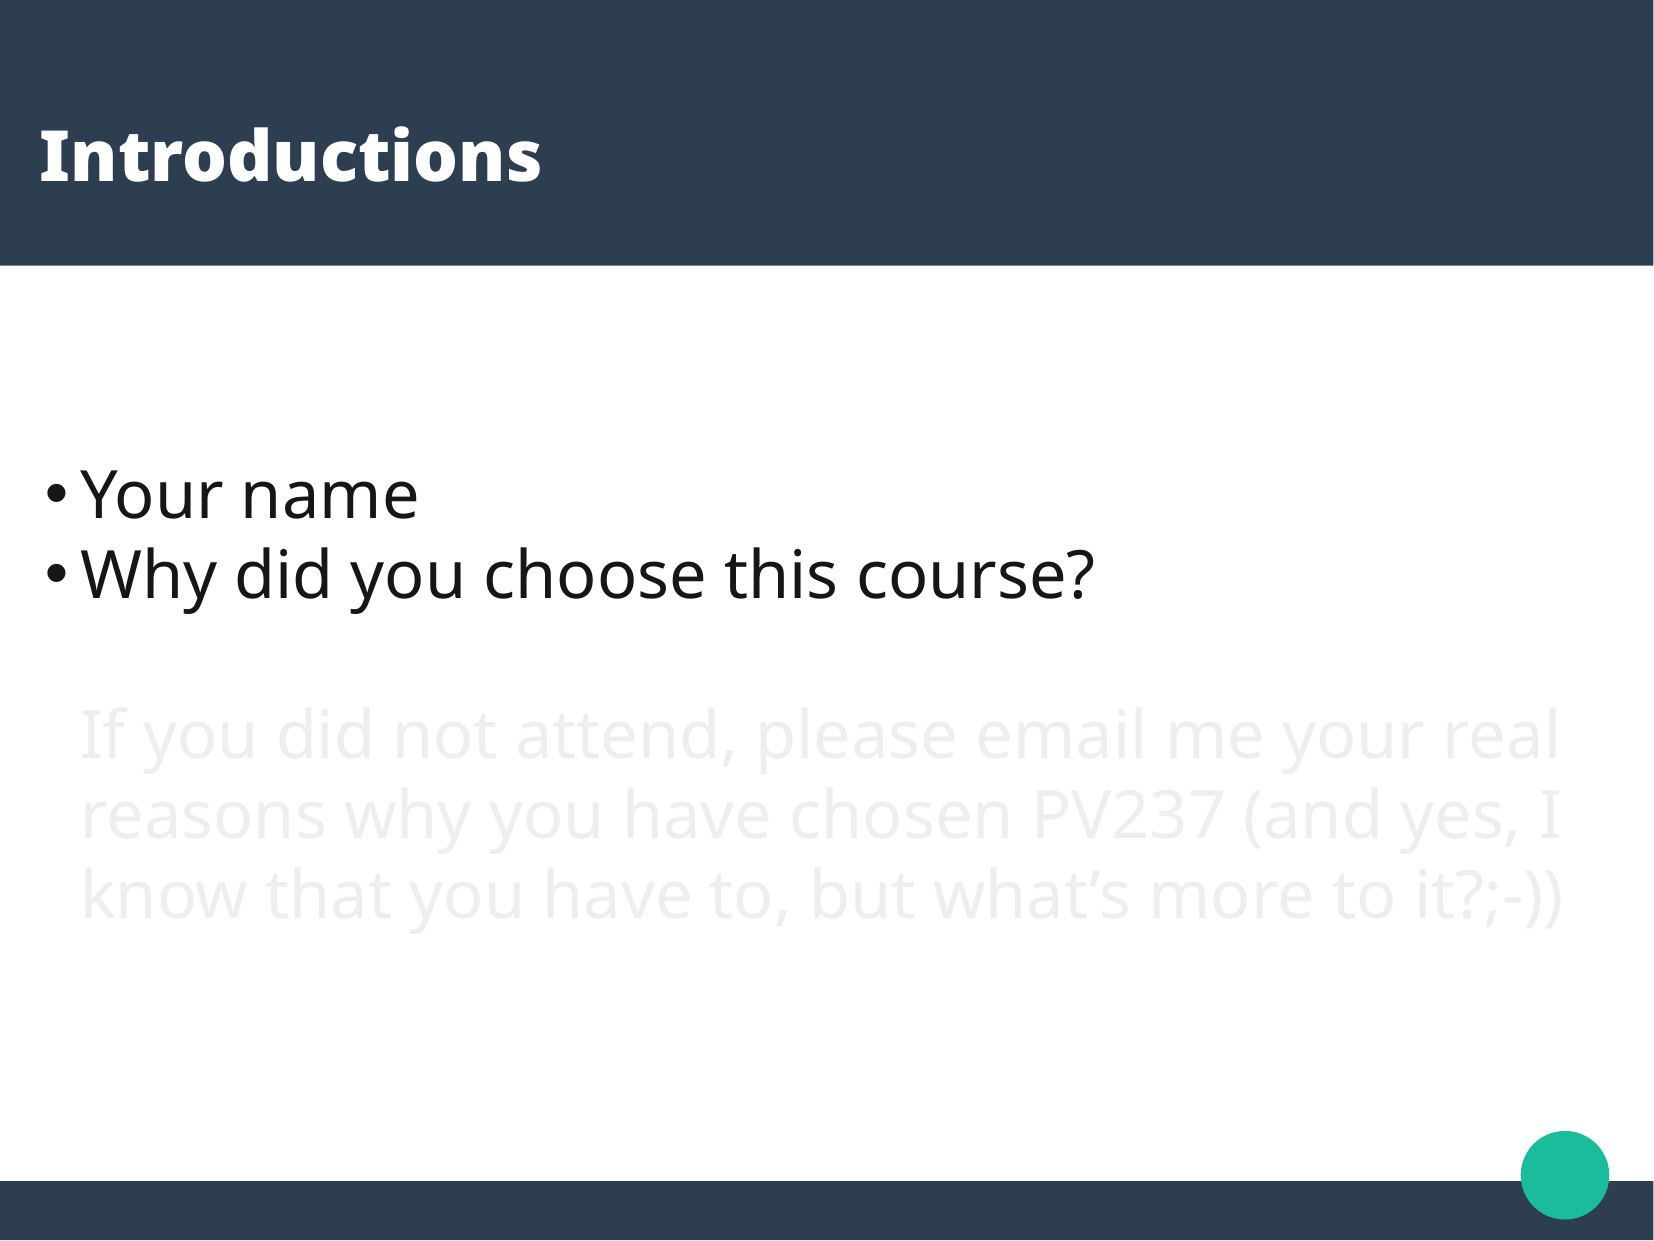

# Introductions
Your name
Why did you choose this course?
If you did not attend, please email me your real reasons why you have chosen PV237 (and yes, I know that you have to, but what’s more to it?;-))